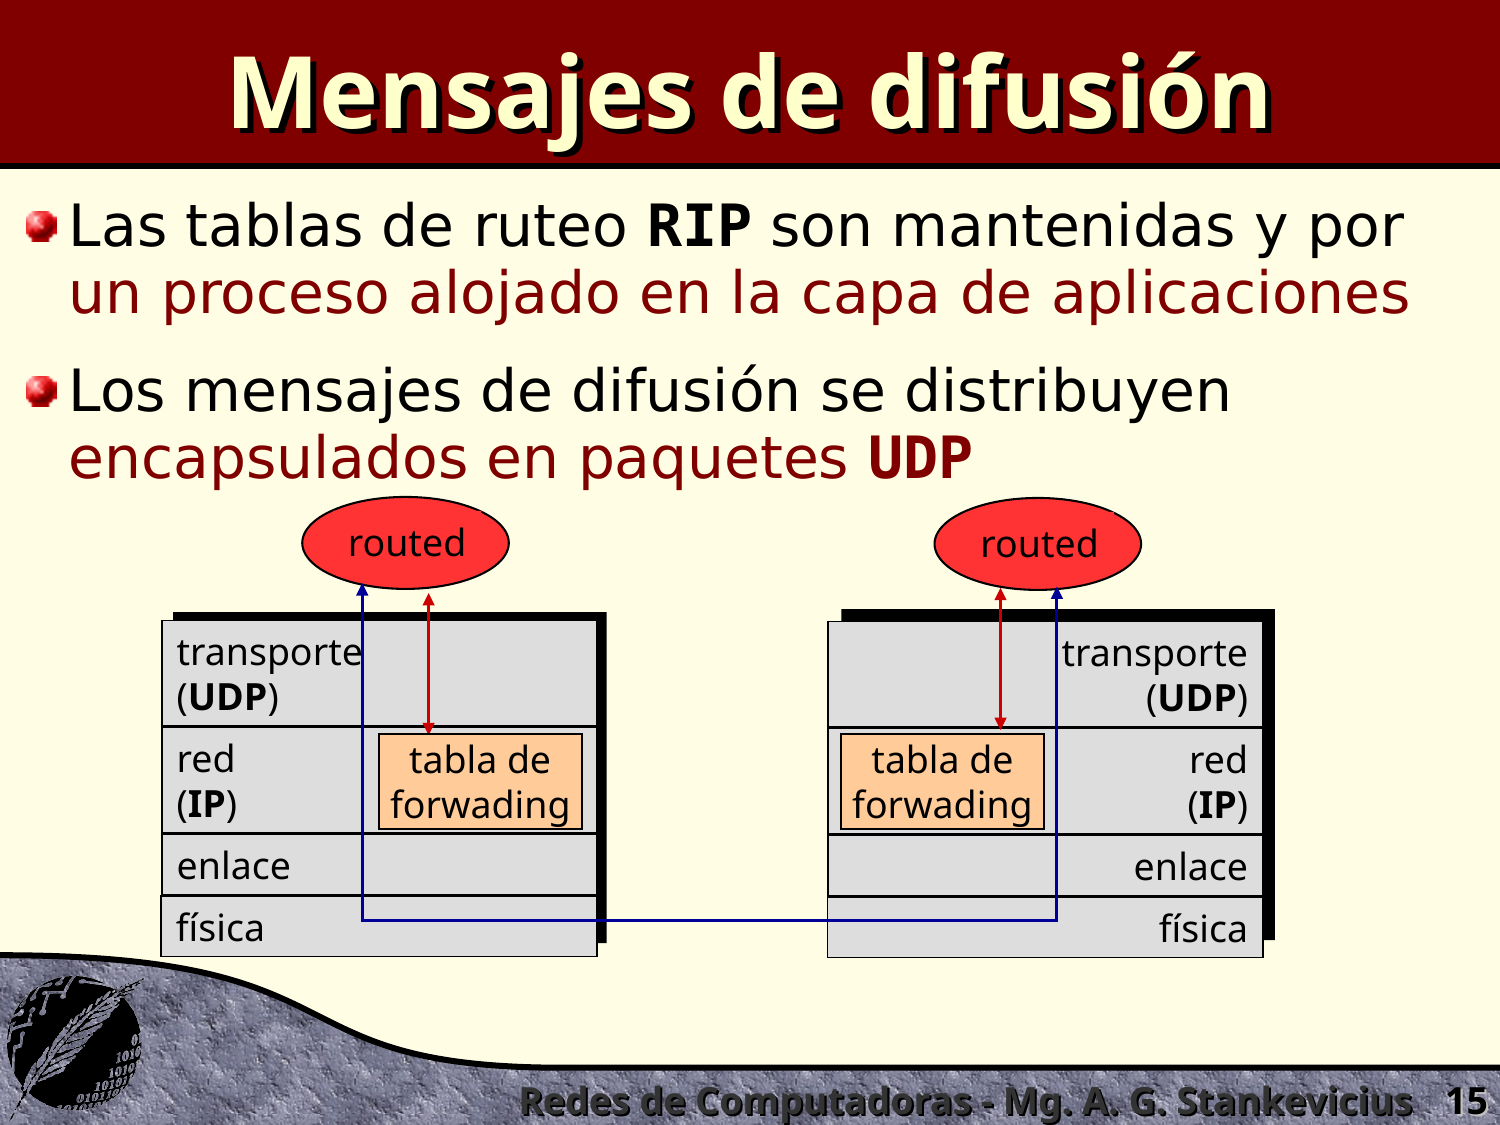

# Mensajes de difusión
Las tablas de ruteo RIP son mantenidas y por un proceso alojado en la capa de aplicaciones
Los mensajes de difusión se distribuyen encapsulados en paquetes UDP
routed
routed
transporte
(UDP)
transporte
 (UDP)
red
(IP)
red
 (IP)
tabla de
forwading
tabla de
forwading
enlace
enlace
física
física
15